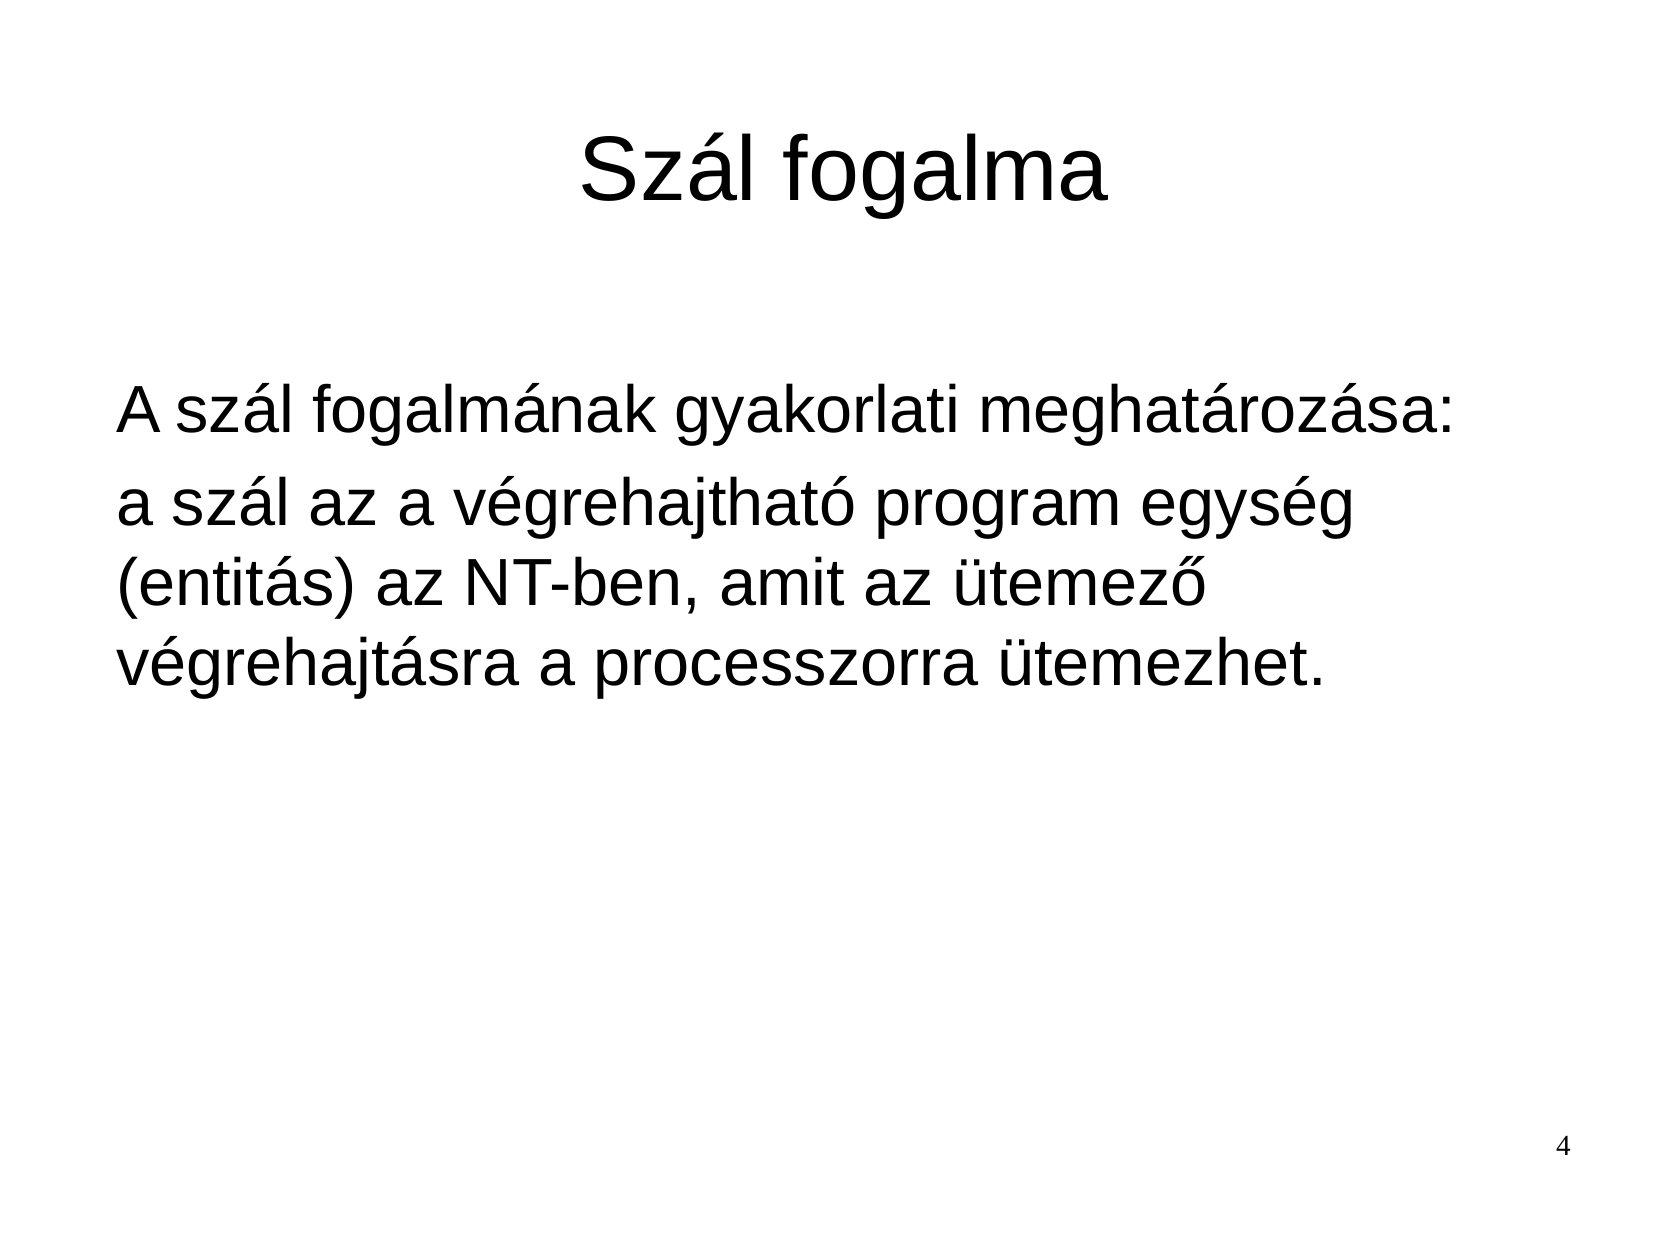

# Szál fogalma
A szál fogalmának gyakorlati meghatározása:
	a szál az a végrehajtható program egység (entitás) az NT-ben, amit az ütemező végrehajtásra a processzorra ütemezhet.
4